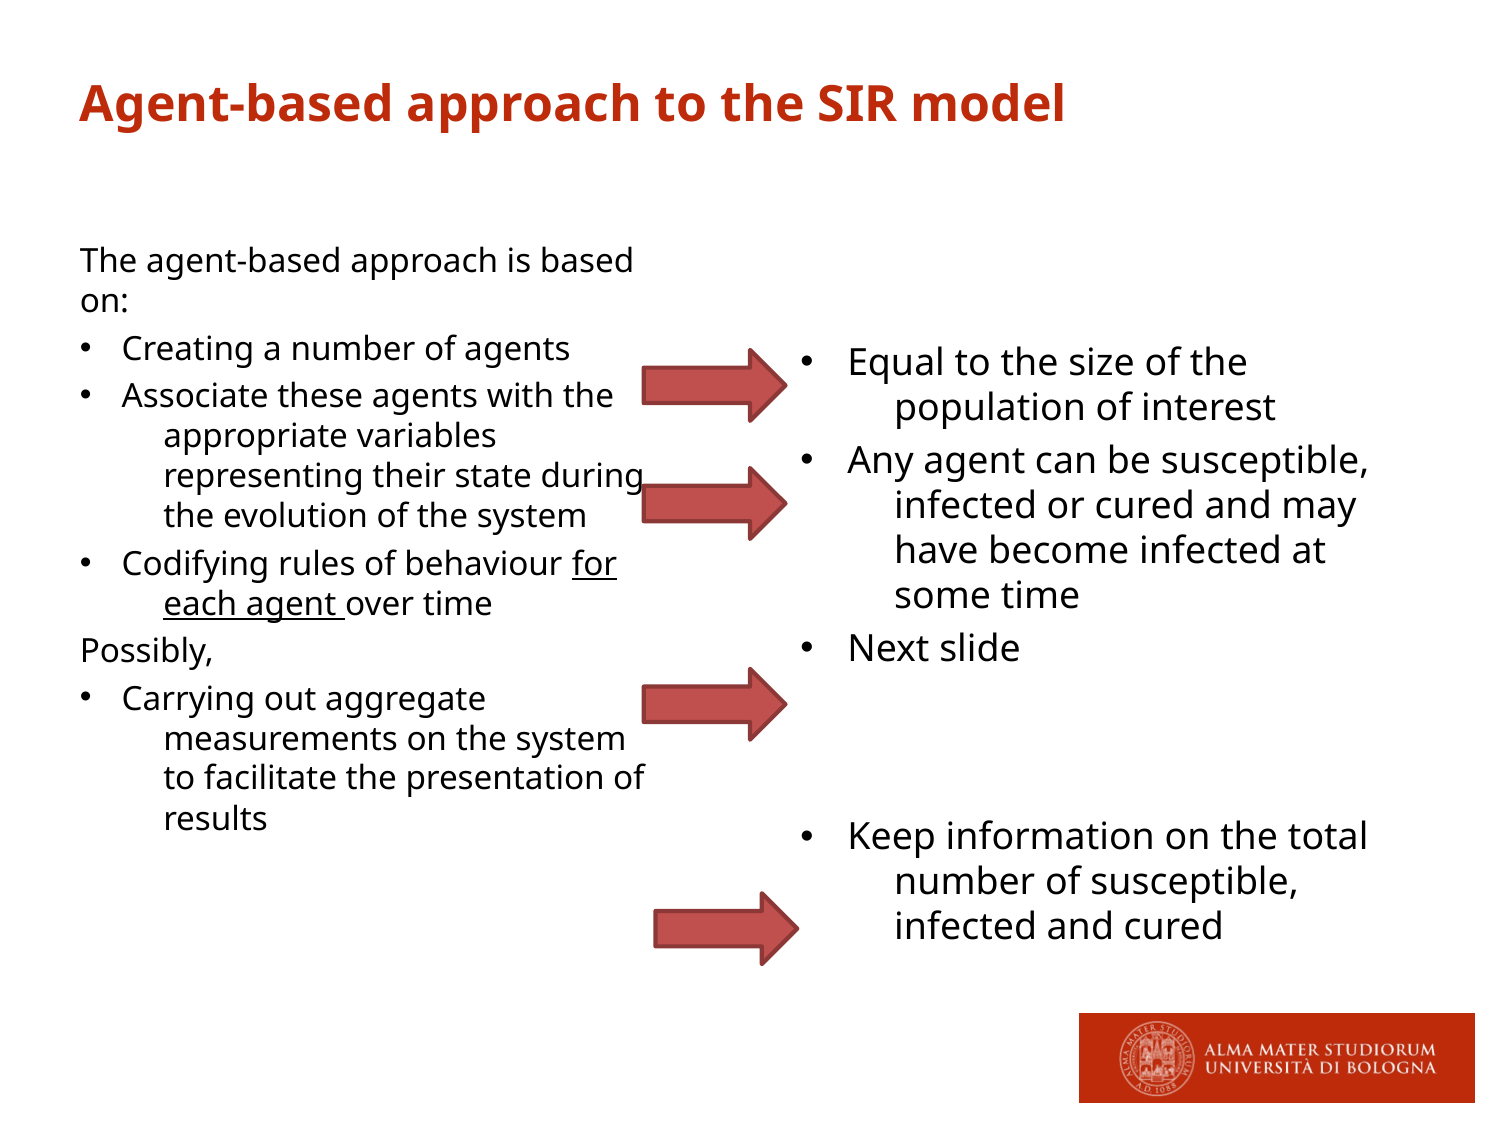

# Agent-based approach to the SIR model
The agent-based approach is based on:
Creating a number of agents
Associate these agents with the appropriate variables representing their state during the evolution of the system
Codifying rules of behaviour for each agent over time
Possibly,
Carrying out aggregate measurements on the system to facilitate the presentation of results
Equal to the size of the population of interest
Any agent can be susceptible, infected or cured and may have become infected at some time
Next slide
Keep information on the total number of susceptible, infected and cured